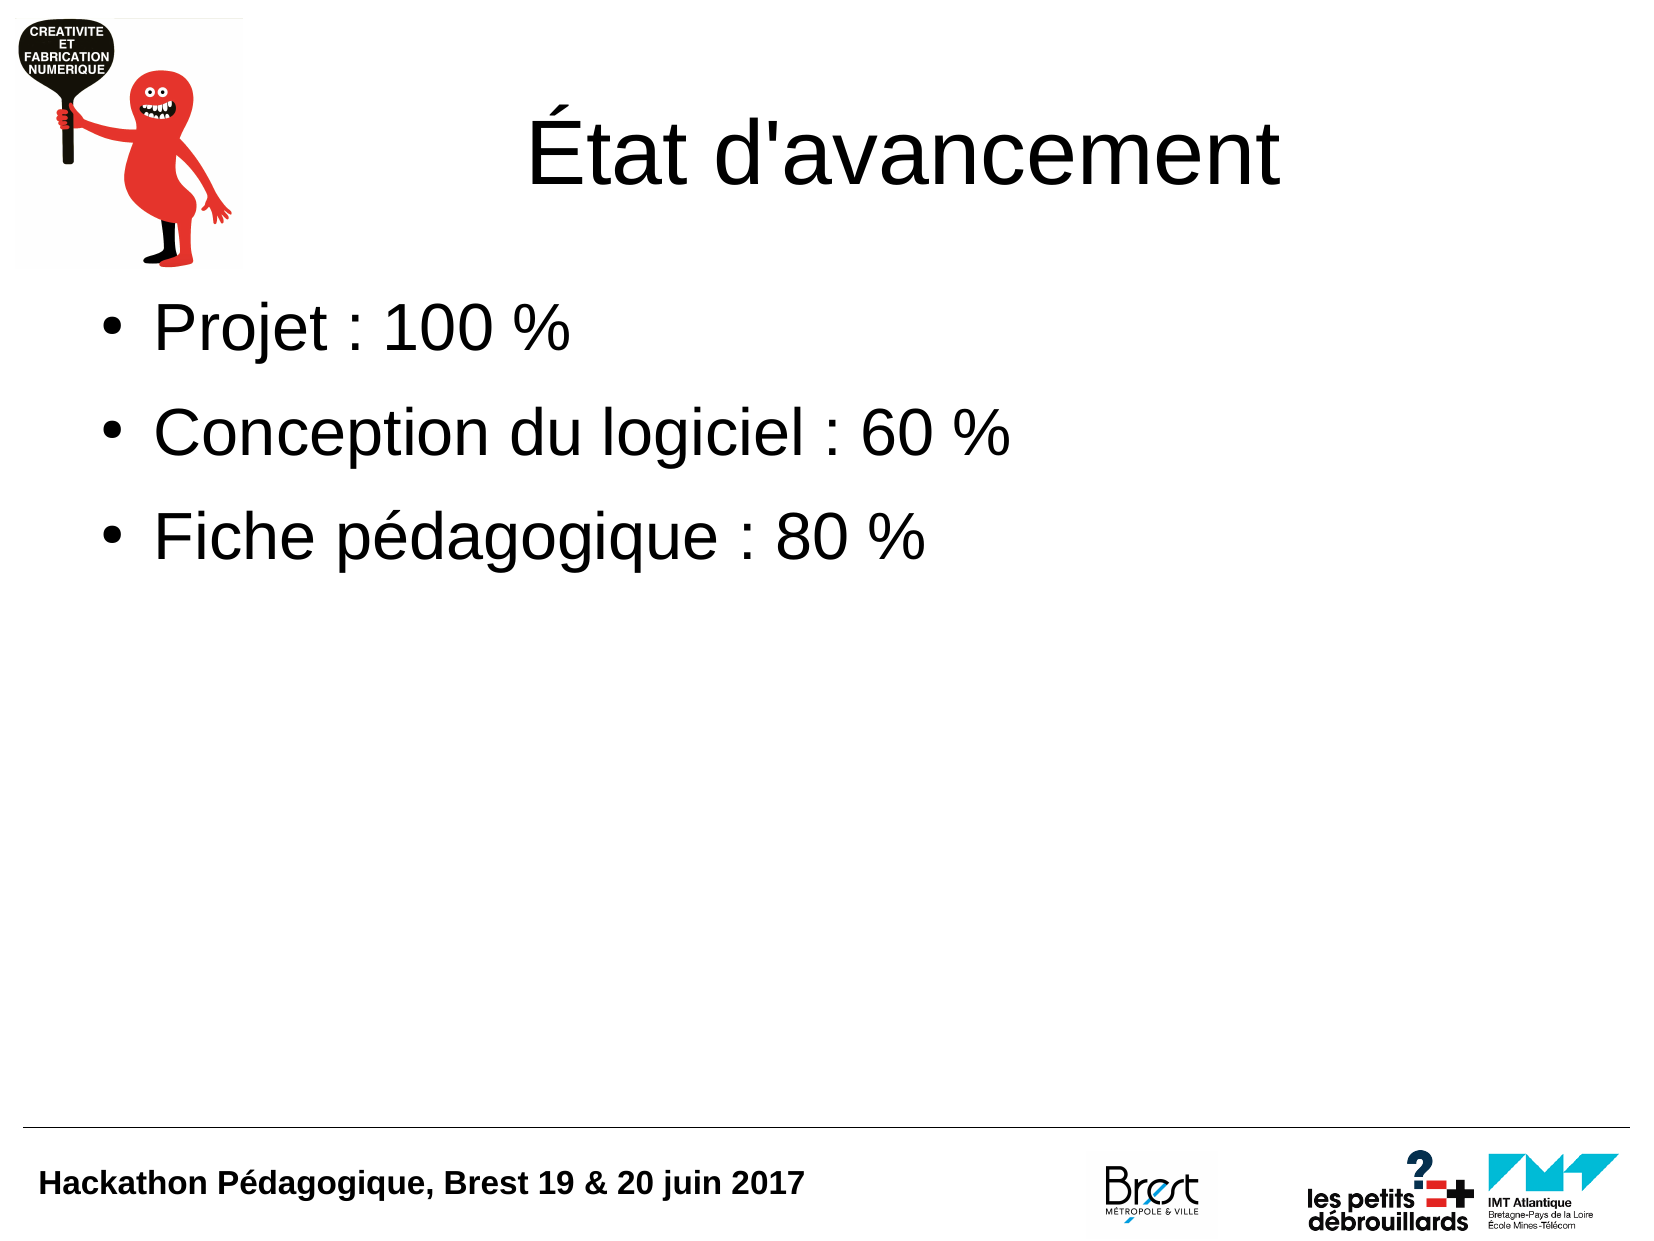

# État d'avancement
Projet : 100 %
Conception du logiciel : 60 %
Fiche pédagogique : 80 %
Hackathon Pédagogique, Brest 19 & 20 juin 2017